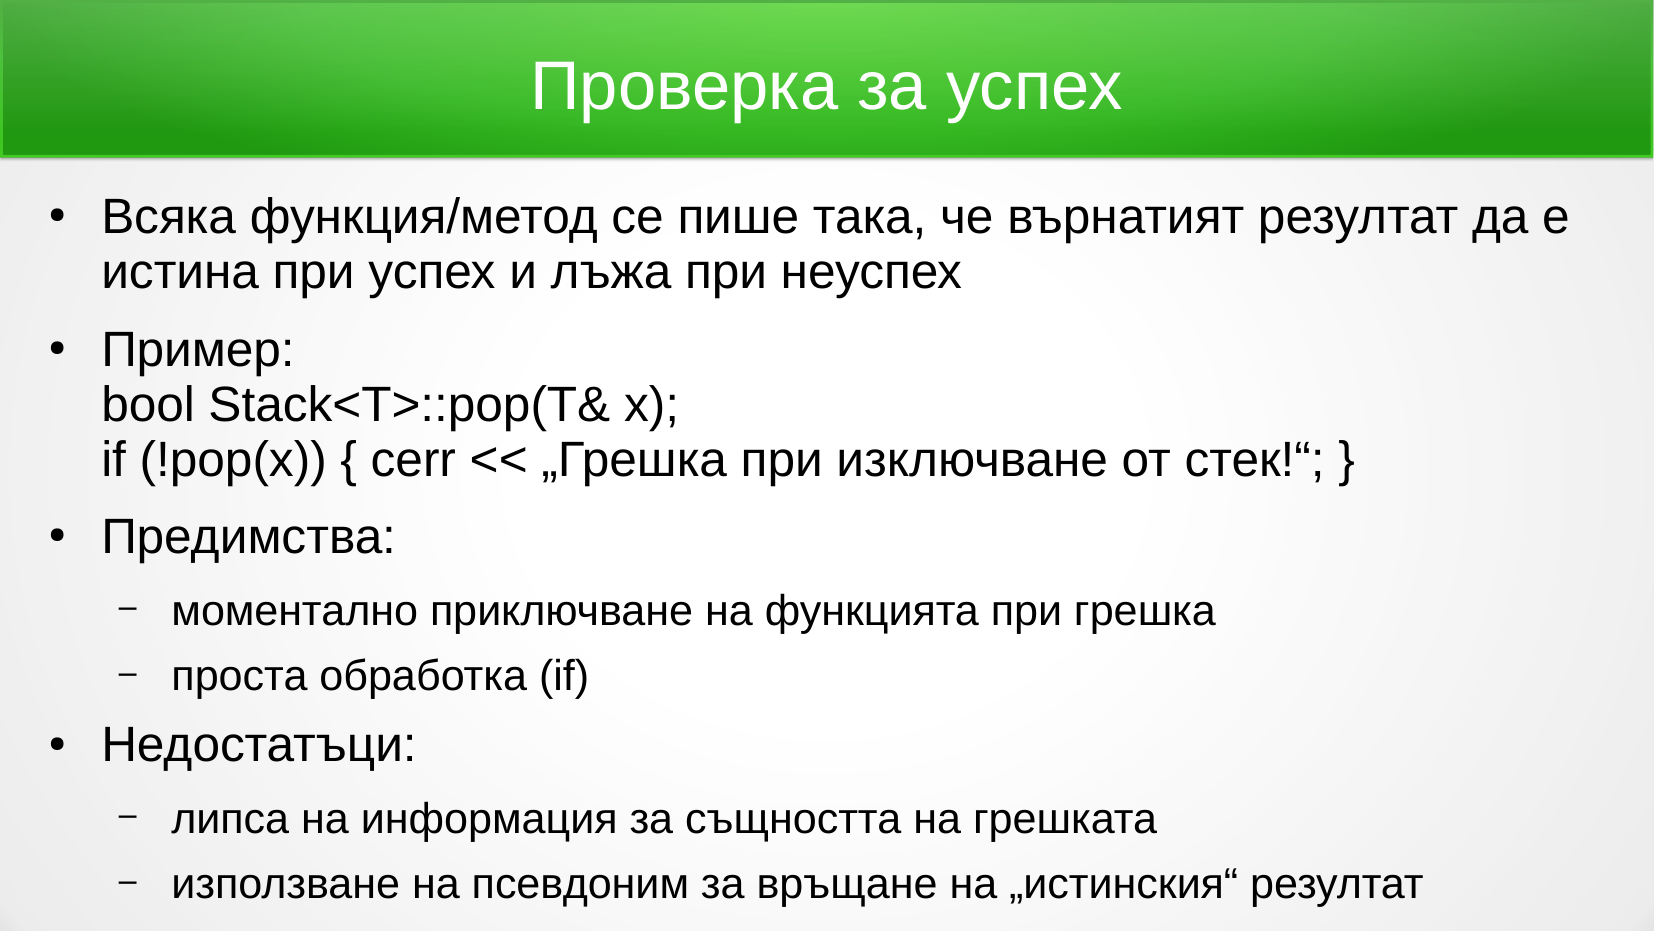

# Проверка за успех
Всяка функция/метод се пише така, че върнатият резултат да е истина при успех и лъжа при неуспех
Пример:
bool Stack<T>::pop(T& x);
if (!pop(x)) { cerr << „Грешка при изключване от стек!“; }
Предимства:
моментално приключване на функцията при грешка
проста обработка (if)
Недостатъци:
липса на информация за същността на грешката
използване на псевдоним за връщане на „истинския“ резултат